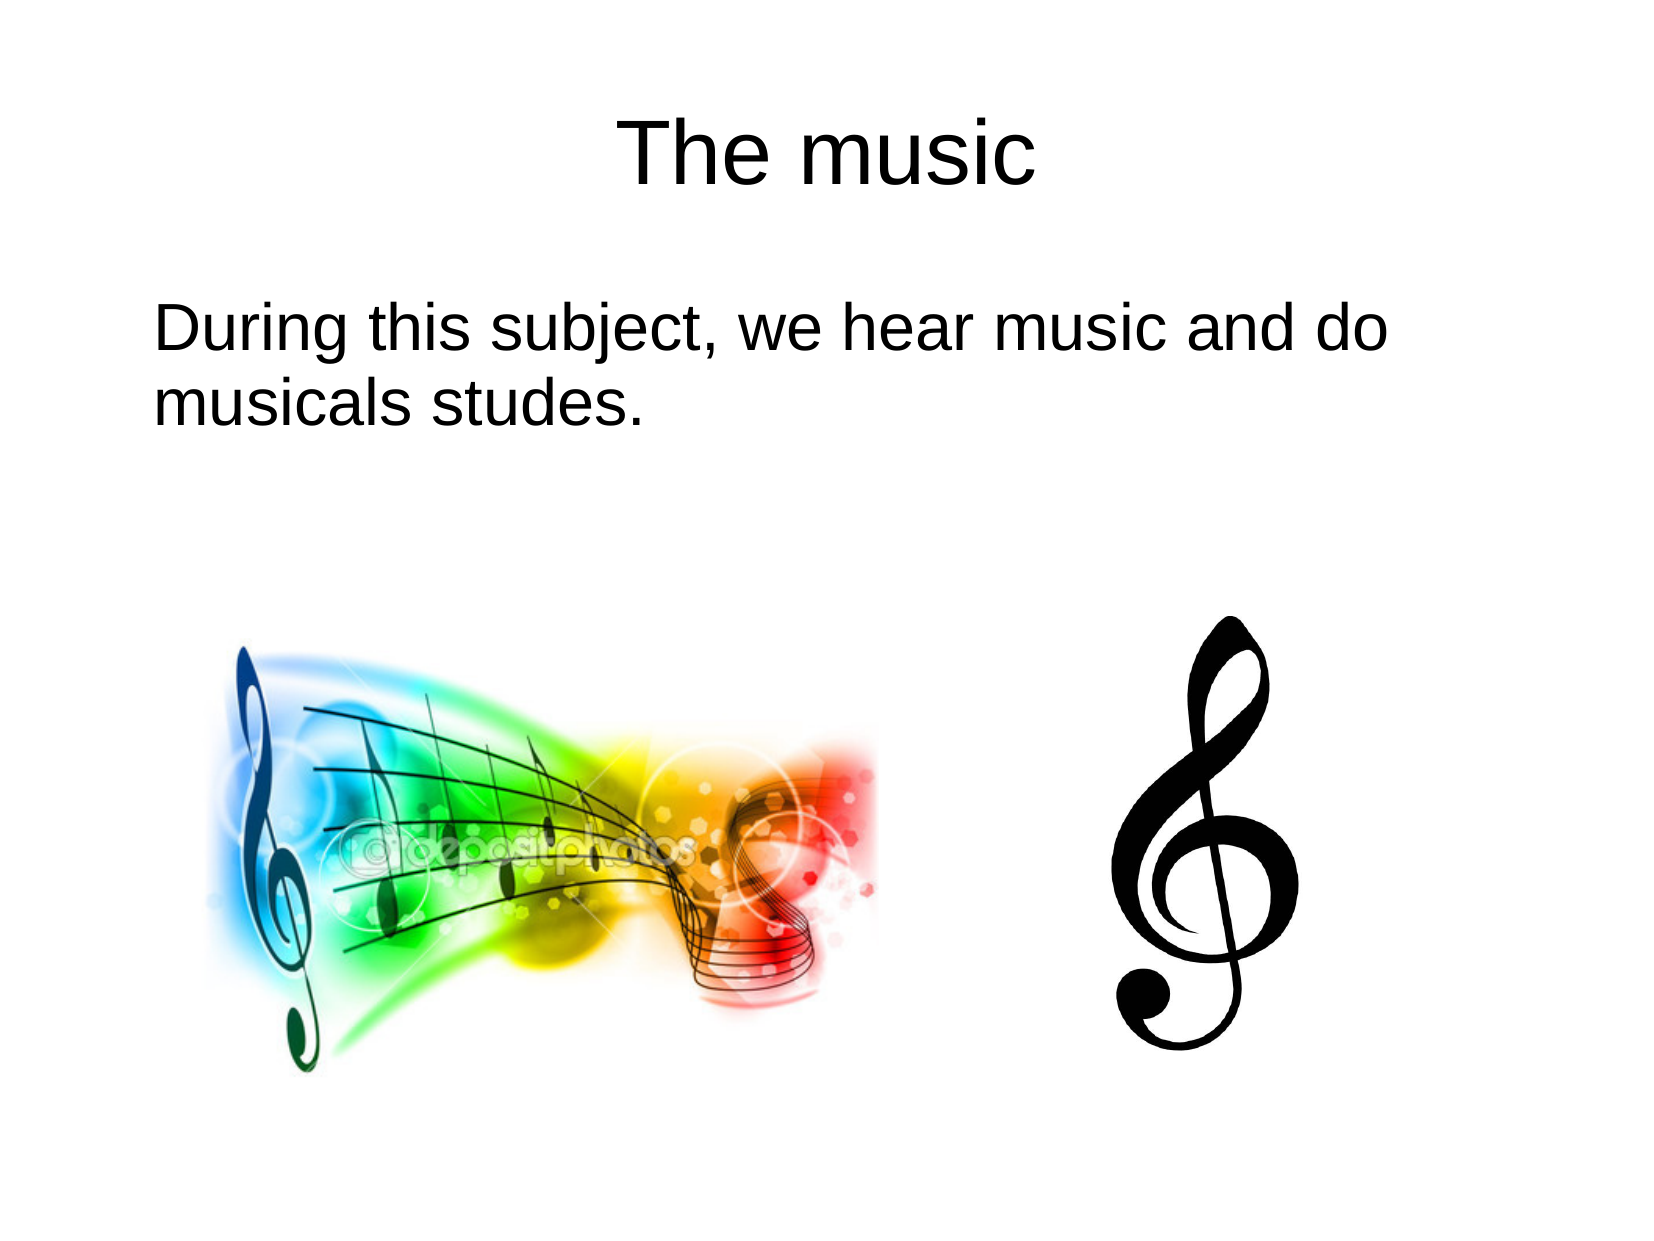

# The music
During this subject, we hear music and do musicals studes.